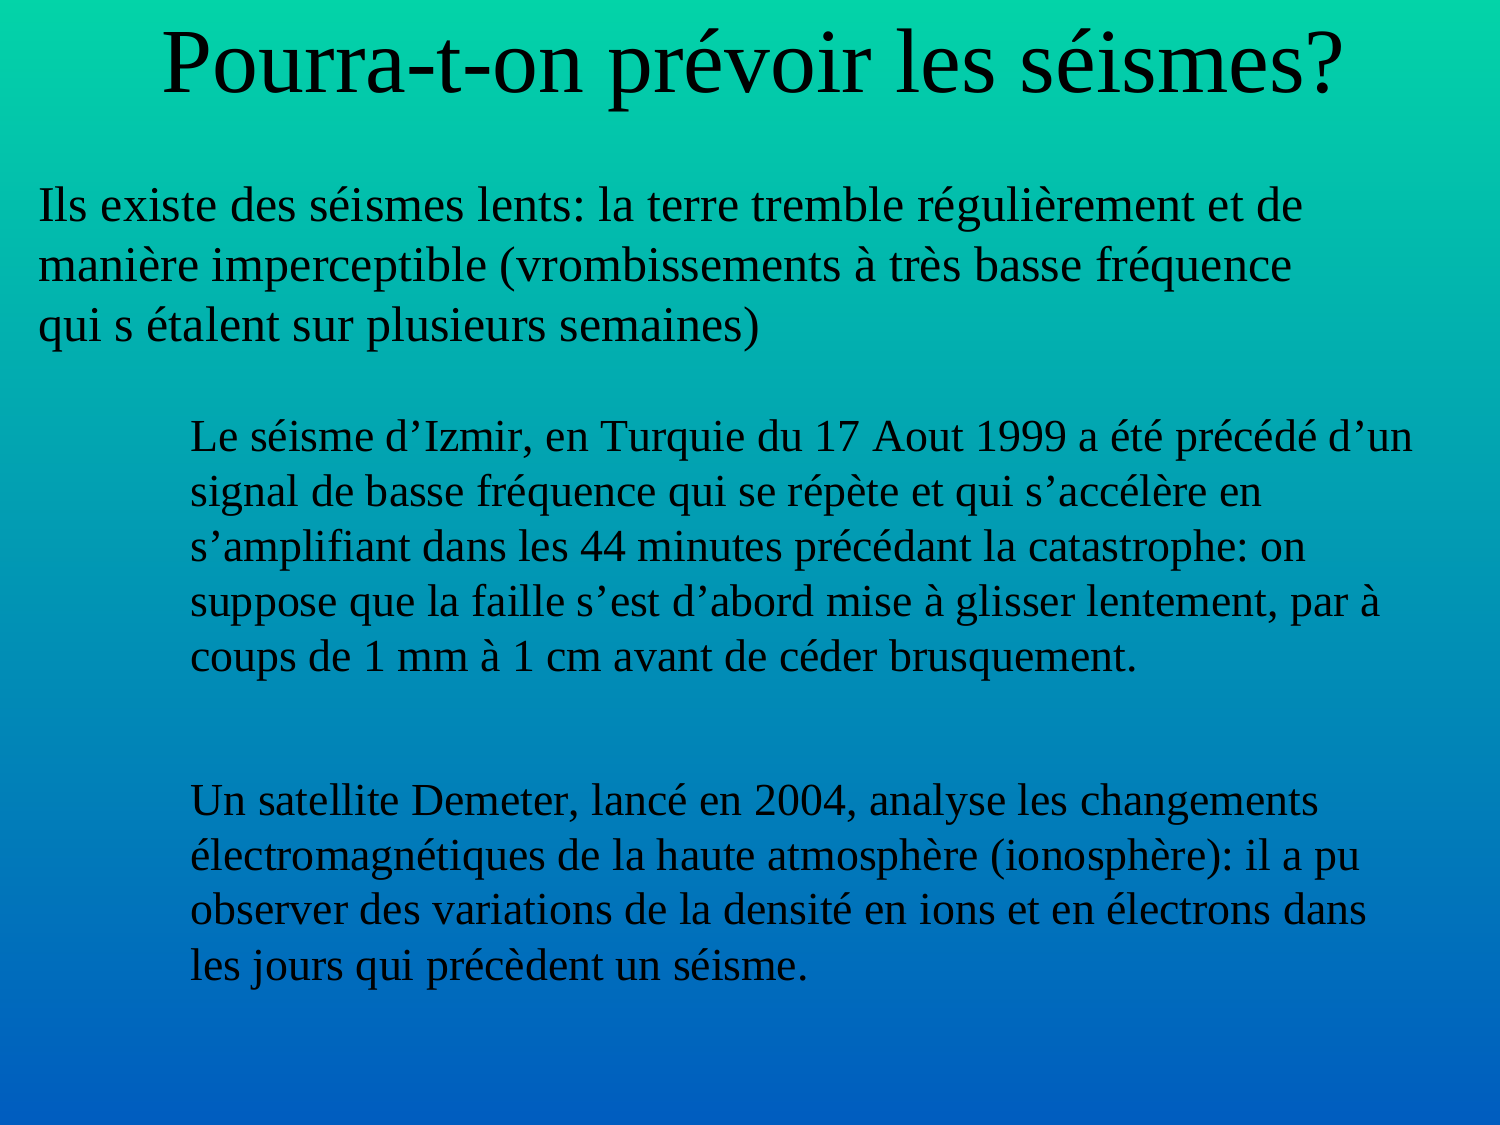

Pourra-t-on prévoir les séismes?
Ils existe des séismes lents: la terre tremble régulièrement et de manière imperceptible (vrombissements à très basse fréquence qui s étalent sur plusieurs semaines)
Le séisme d’Izmir, en Turquie du 17 Aout 1999 a été précédé d’un signal de basse fréquence qui se répète et qui s’accélère en s’amplifiant dans les 44 minutes précédant la catastrophe: on suppose que la faille s’est d’abord mise à glisser lentement, par à coups de 1 mm à 1 cm avant de céder brusquement.
Un satellite Demeter, lancé en 2004, analyse les changements électromagnétiques de la haute atmosphère (ionosphère): il a pu observer des variations de la densité en ions et en électrons dans les jours qui précèdent un séisme.